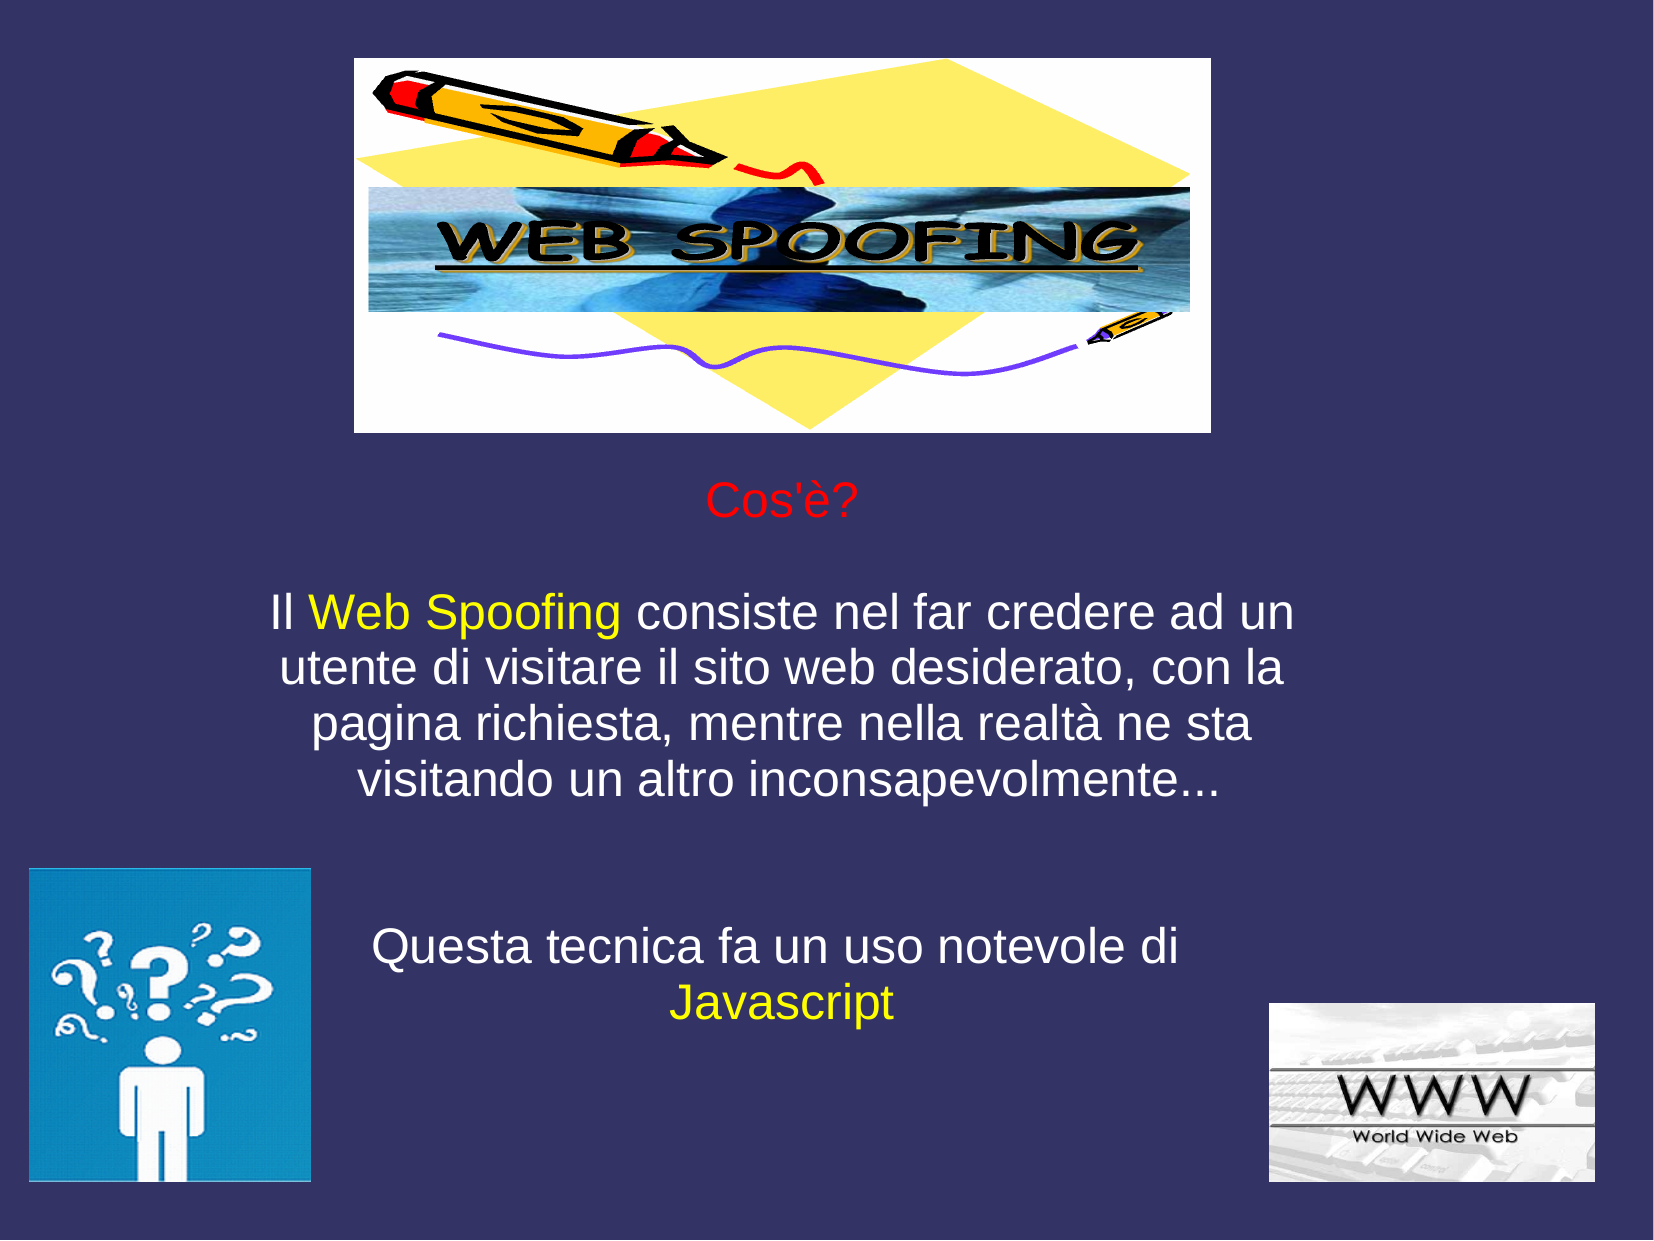

Cos'è?
Il Web Spoofing consiste nel far credere ad un utente di visitare il sito web desiderato, con la pagina richiesta, mentre nella realtà ne sta
 visitando un altro inconsapevolmente...
Questa tecnica fa un uso notevole di
Javascript